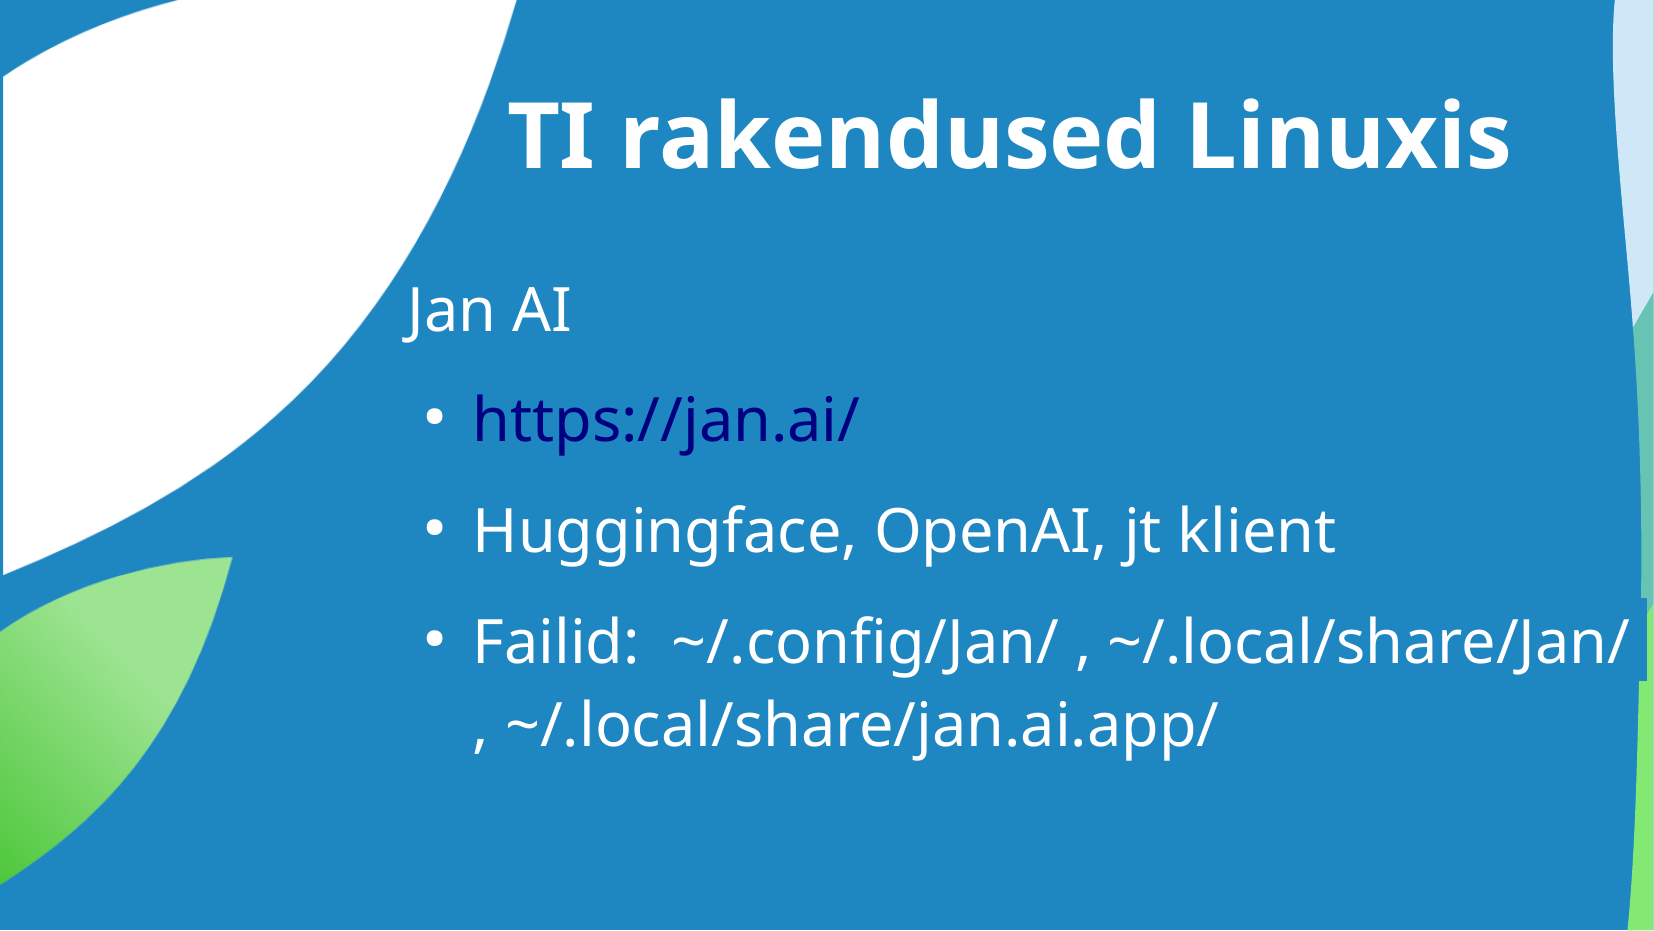

# TI rakendused Linuxis
Jan AI
https://jan.ai/
Huggingface, OpenAI, jt klient
Failid: ~/.config/Jan/ , ~/.local/share/Jan/ , ~/.local/share/jan.ai.app/